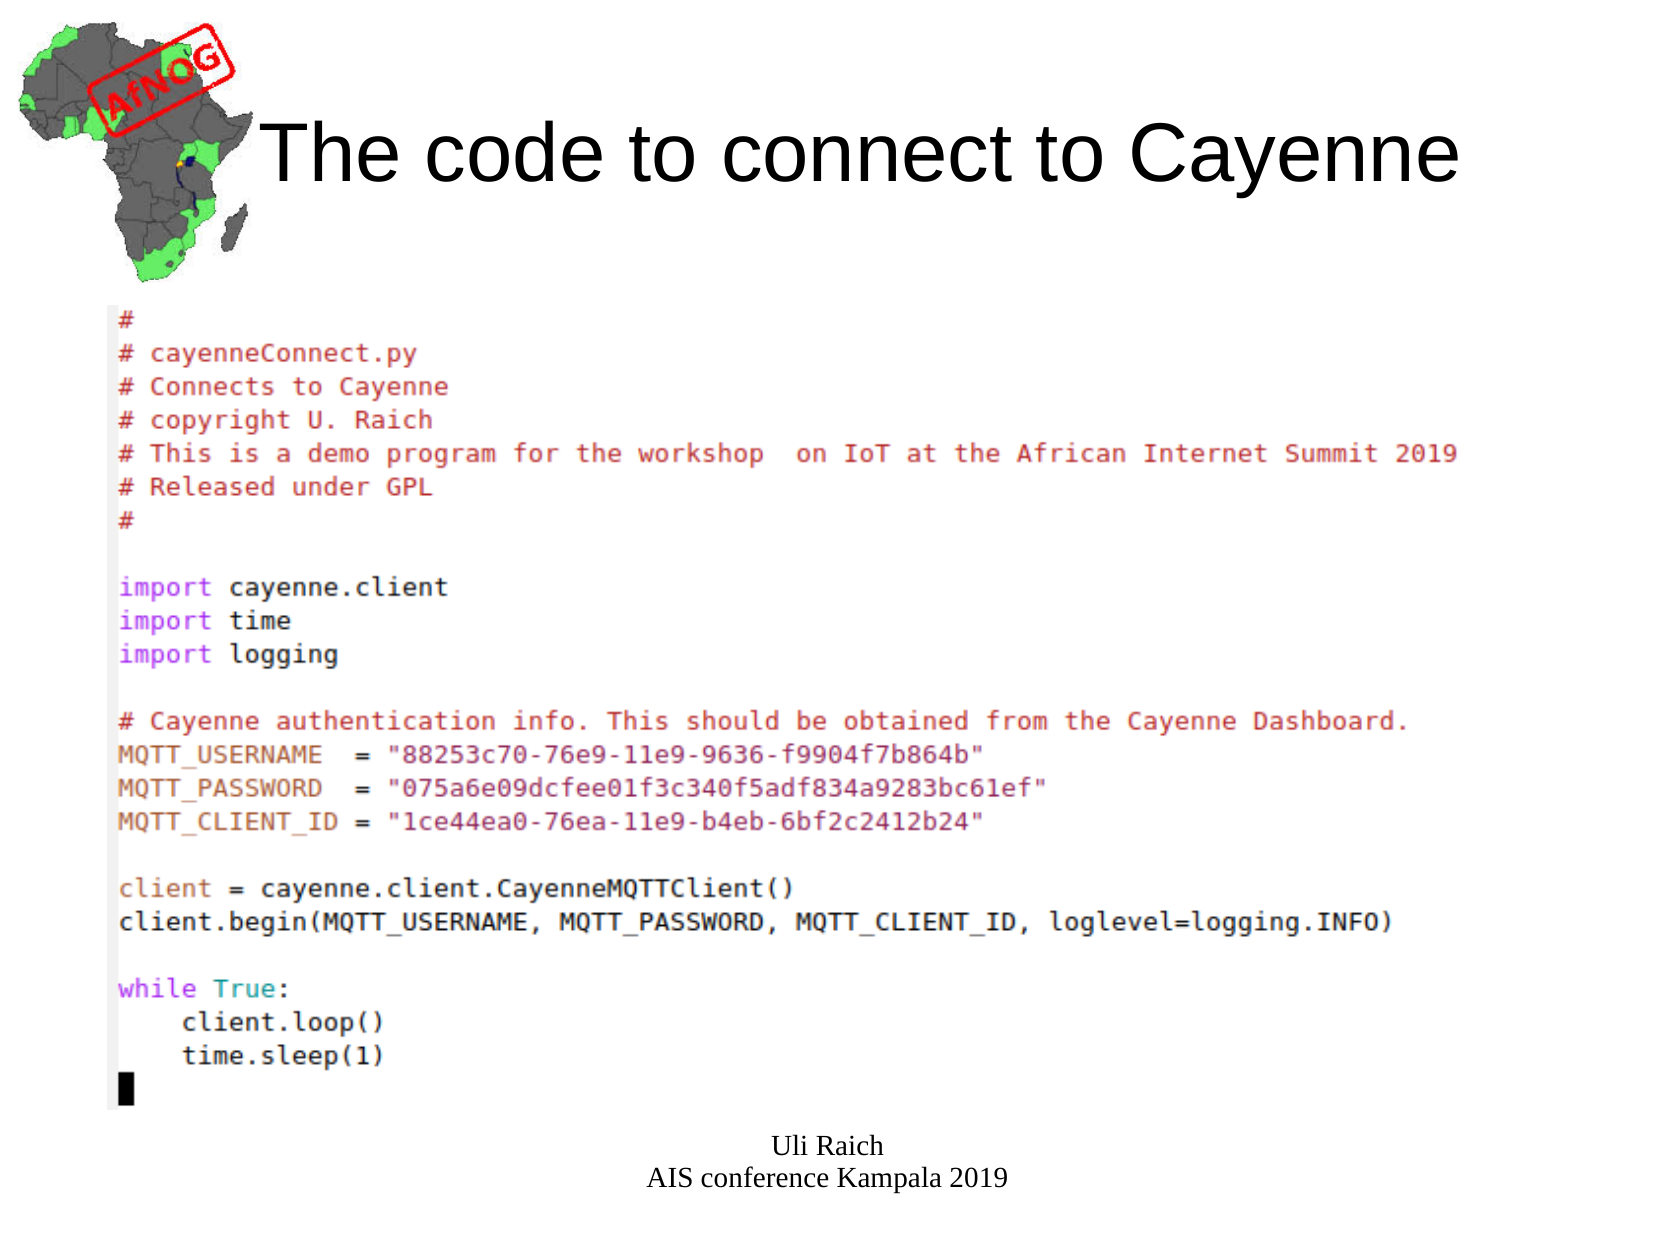

# The code to connect to Cayenne